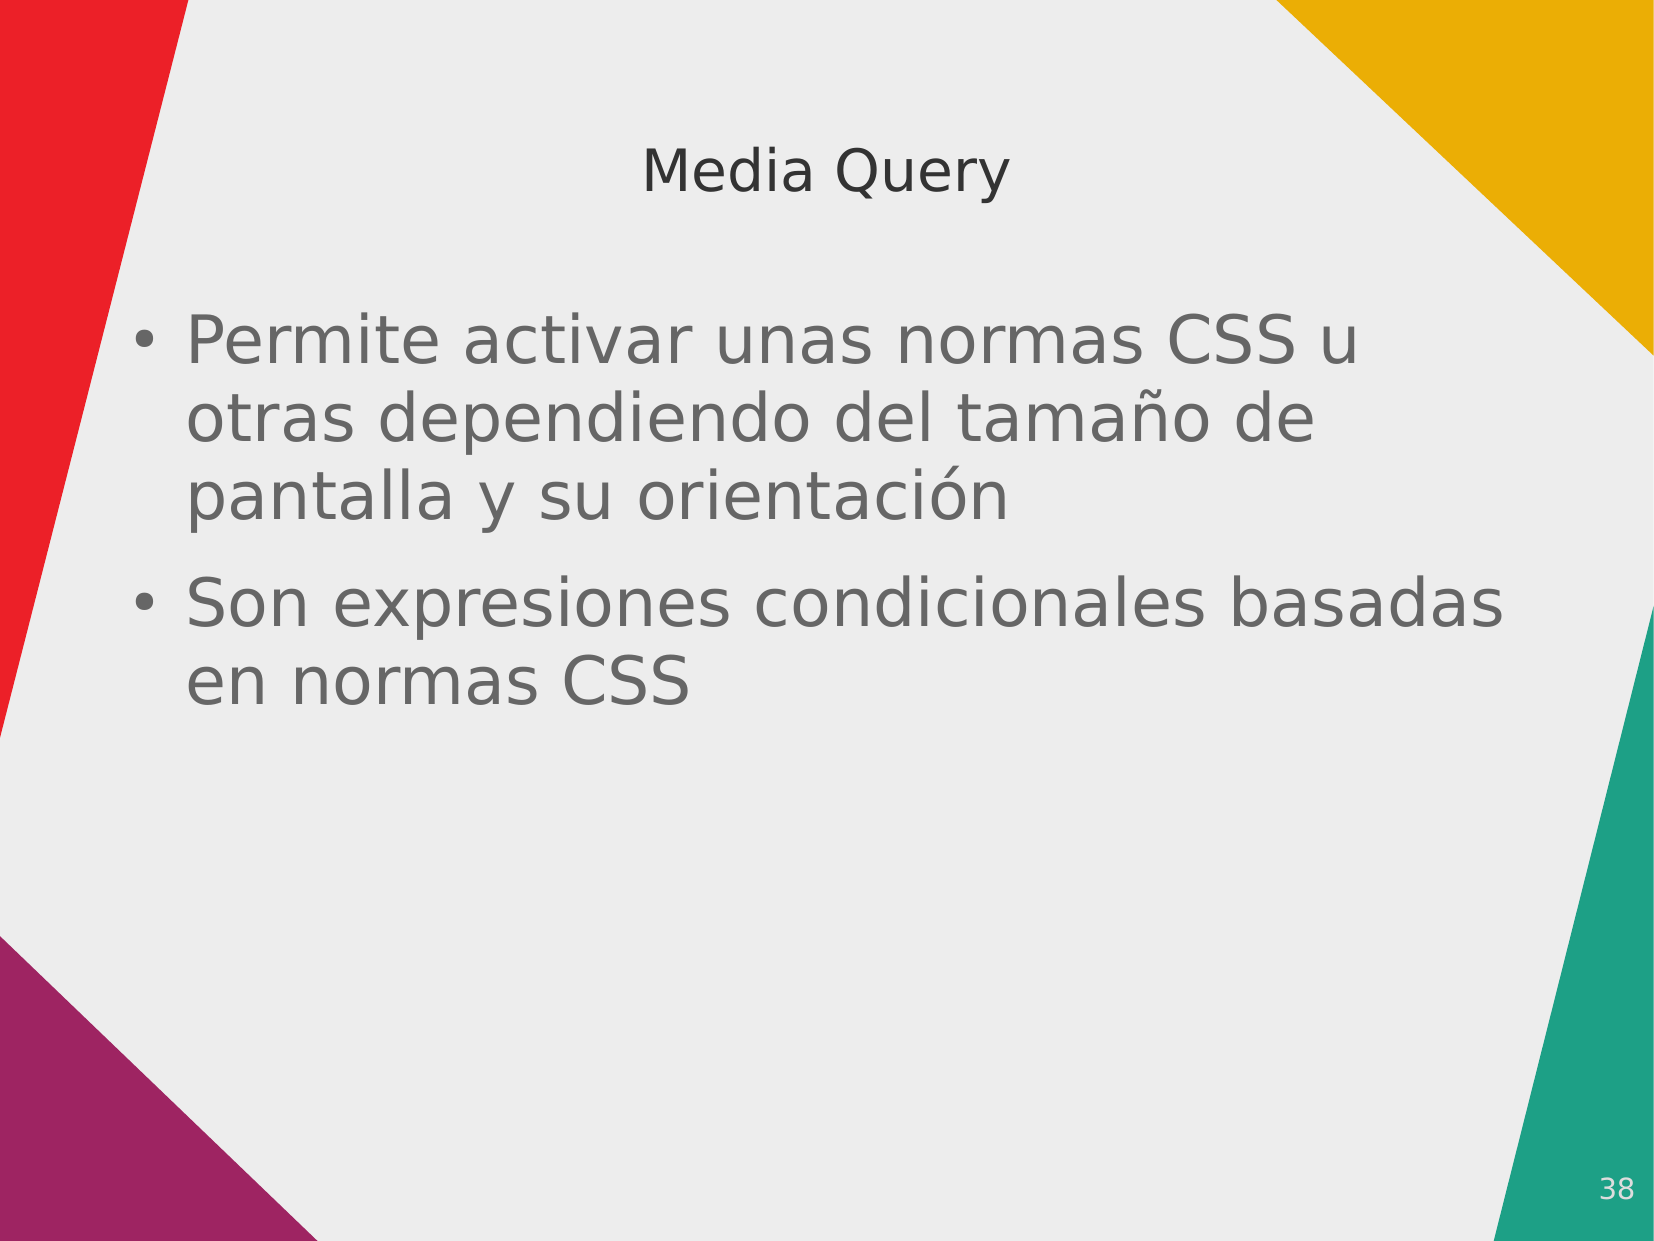

# Media Query
Permite activar unas normas CSS u otras dependiendo del tamaño de pantalla y su orientación
Son expresiones condicionales basadas en normas CSS
38